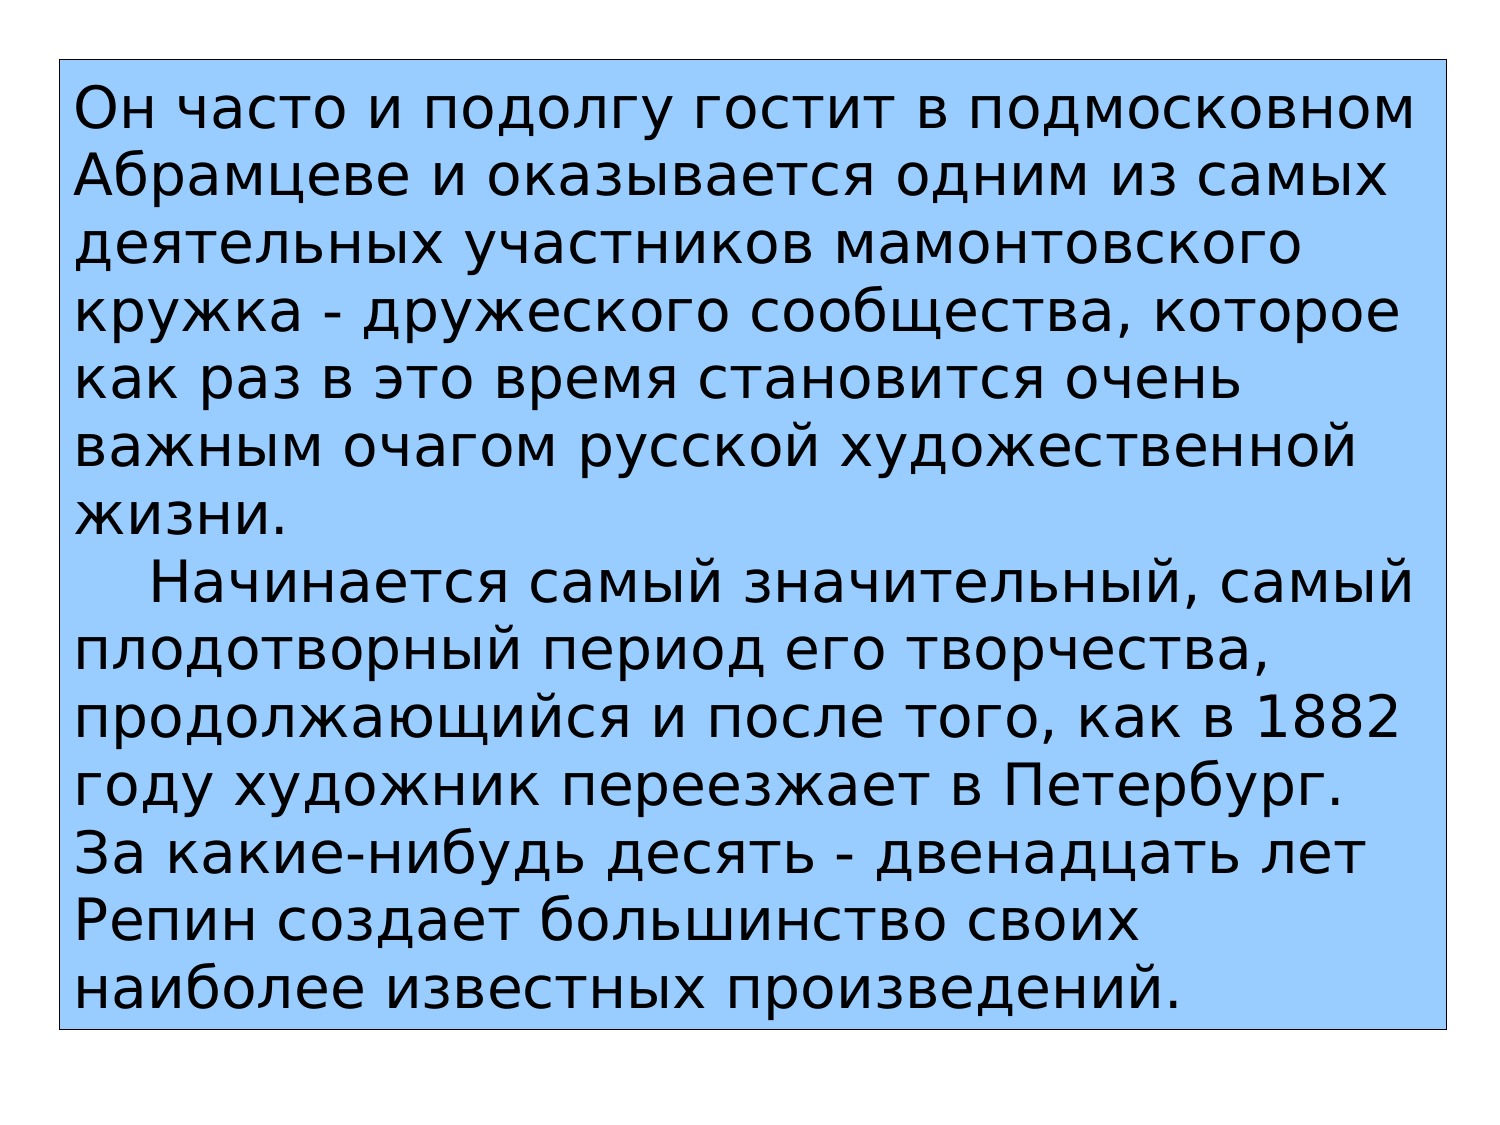

Он часто и подолгу гостит в подмосковном Абрамцеве и оказывается одним из самых деятельных участников мамонтовского кружка - дружеского сообщества, которое как раз в это время становится очень важным очагом русской художественной жизни.
    Начинается самый значительный, самый плодотворный период его творчества, продолжающийся и после того, как в 1882 году художник переезжает в Петербург. За какие-нибудь десять - двенадцать лет Репин создает большинство своих наиболее известных произведений.